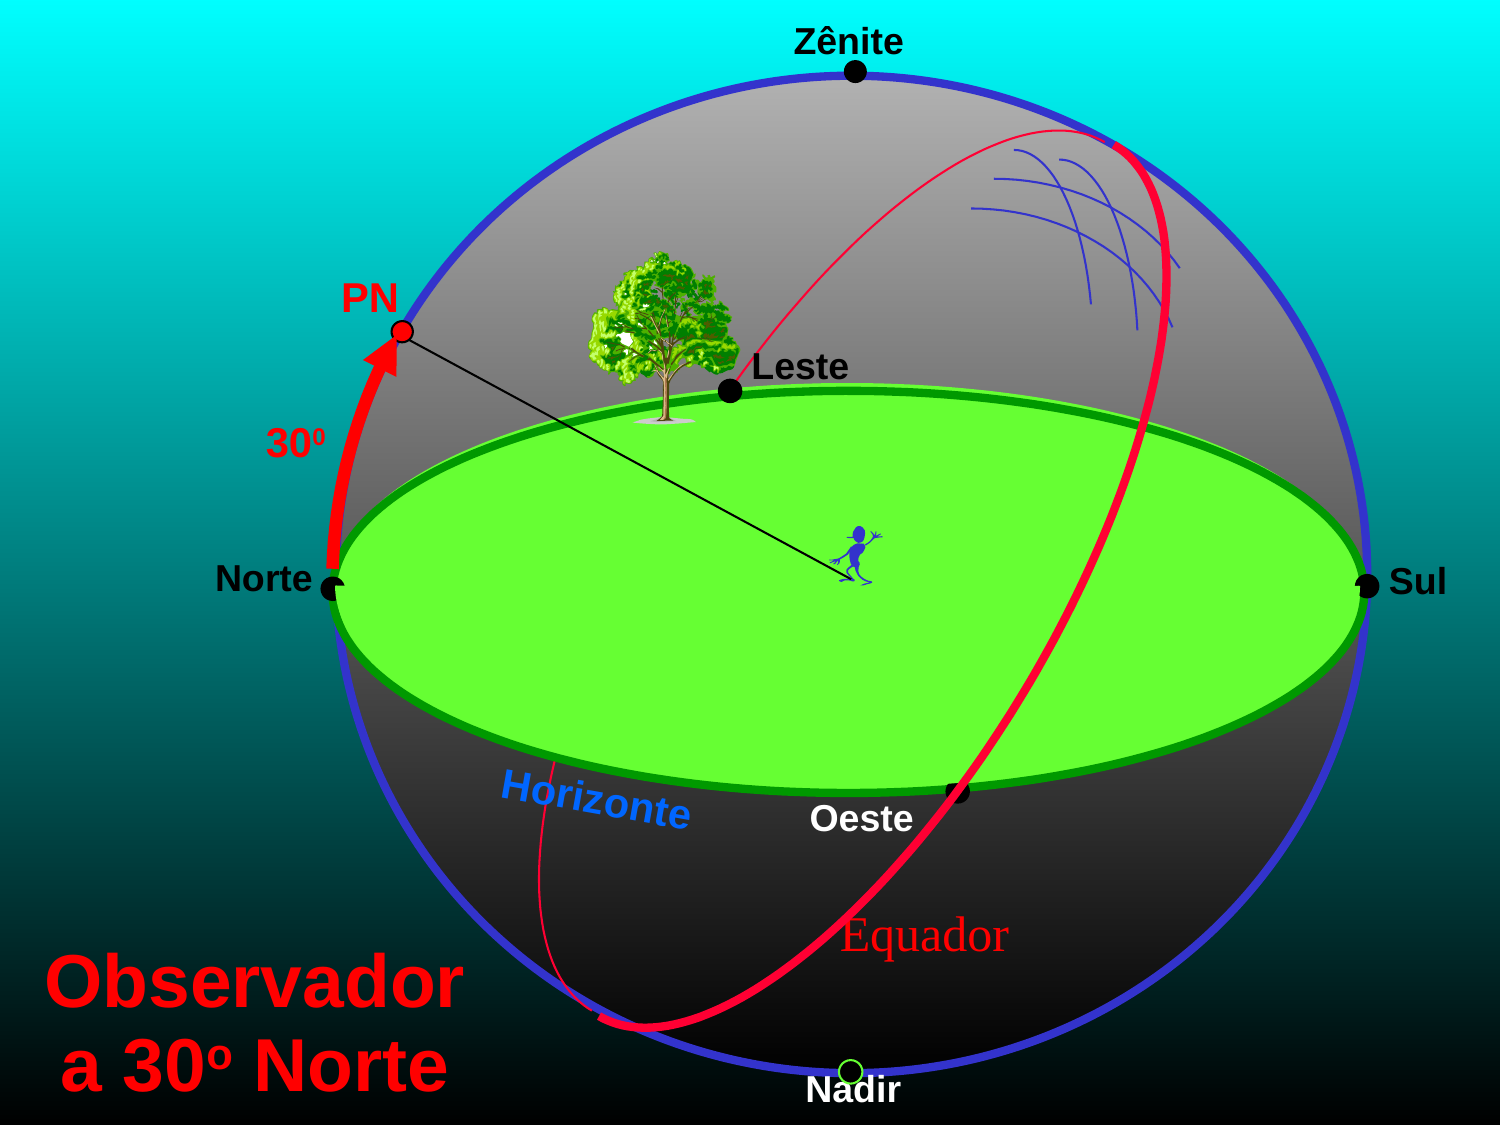

300
Zênite
PN
Leste
Norte
Sul
Horizonte
Oeste
Equador
# Observador a 30o Norte
Nadir